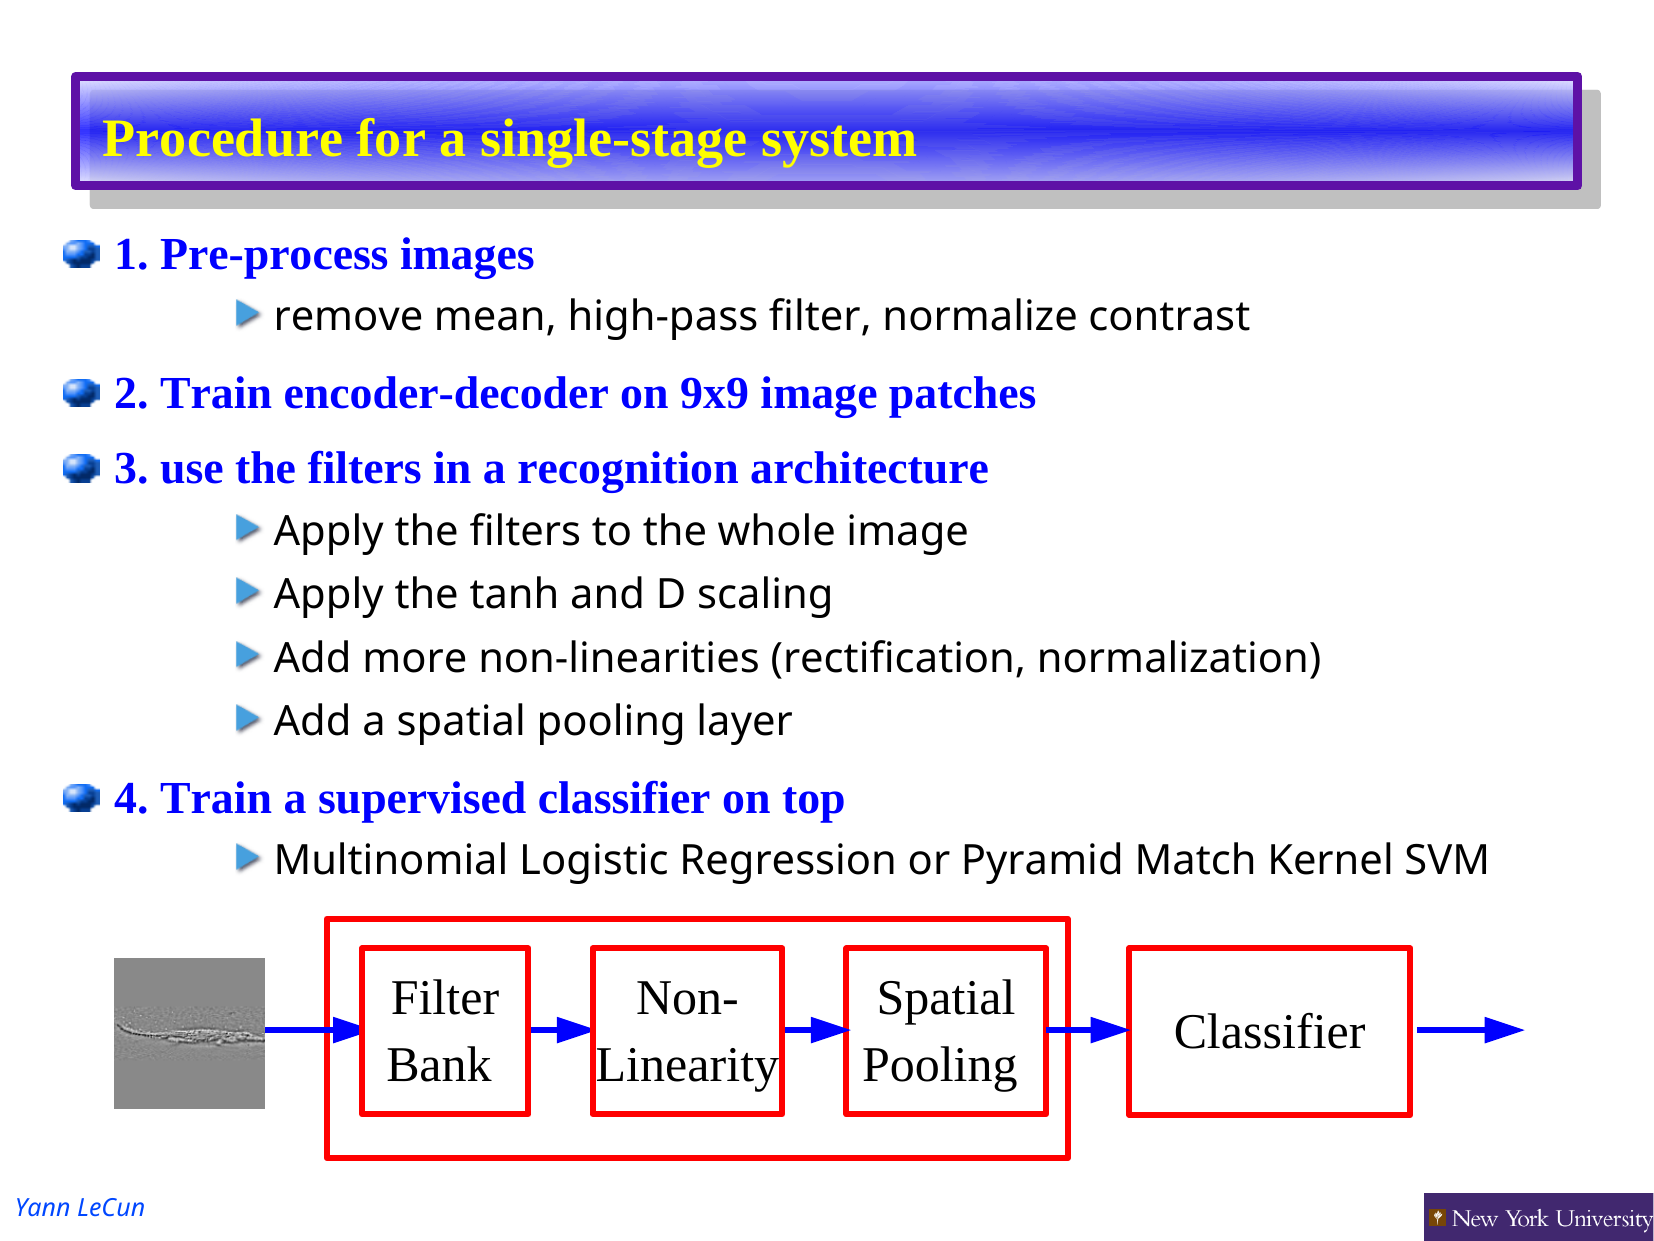

# Procedure for a single-stage system
1. Pre-process images
remove mean, high-pass filter, normalize contrast
2. Train encoder-decoder on 9x9 image patches
3. use the filters in a recognition architecture
Apply the filters to the whole image
Apply the tanh and D scaling
Add more non-linearities (rectification, normalization)
Add a spatial pooling layer
4. Train a supervised classifier on top
Multinomial Logistic Regression or Pyramid Match Kernel SVM
Filter
Bank
Non-
Linearity
Spatial
Pooling
Classifier